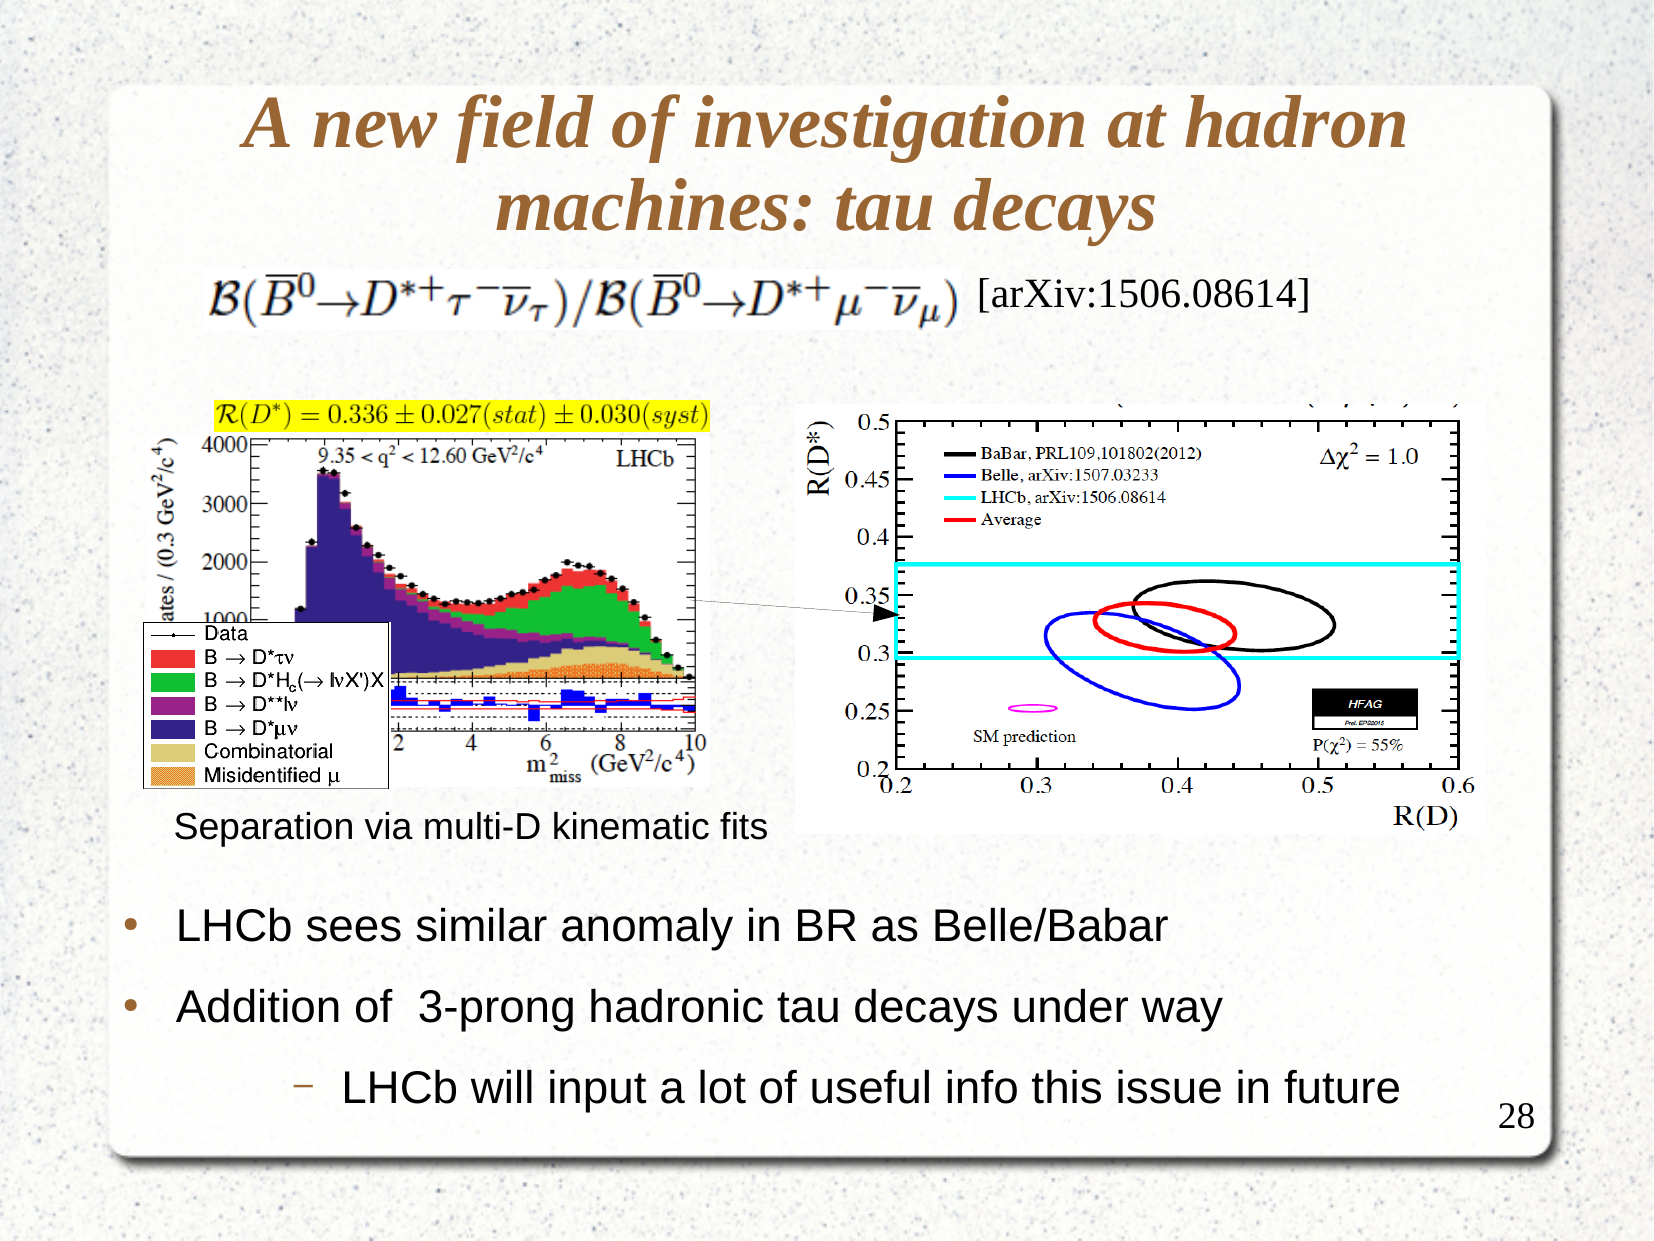

# A new field of investigation at hadron machines: tau decays
[arXiv:1506.08614]
Separation via multi-D kinematic fits
LHCb sees similar anomaly in BR as Belle/Babar
Addition of 3-prong hadronic tau decays under way
LHCb will input a lot of useful info this issue in future
28